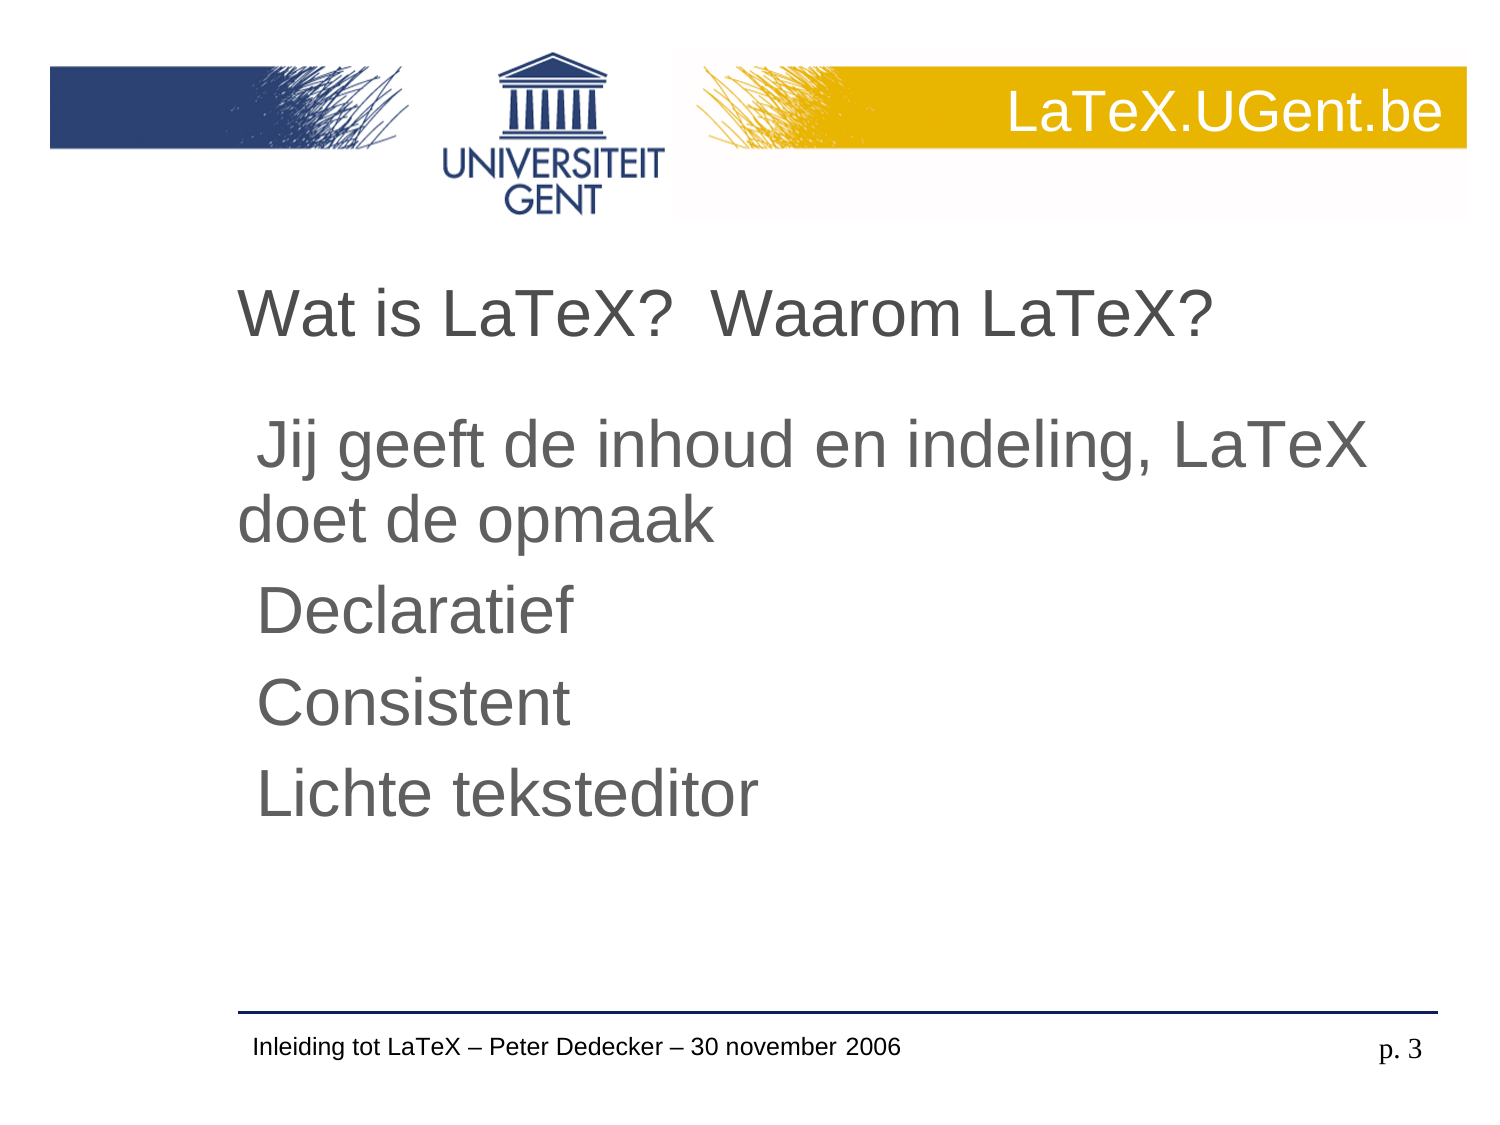

# Wat is LaTeX? Waarom LaTeX?
 Jij geeft de inhoud en indeling, LaTeX doet de opmaak
 Declaratief
 Consistent
 Lichte teksteditor
3